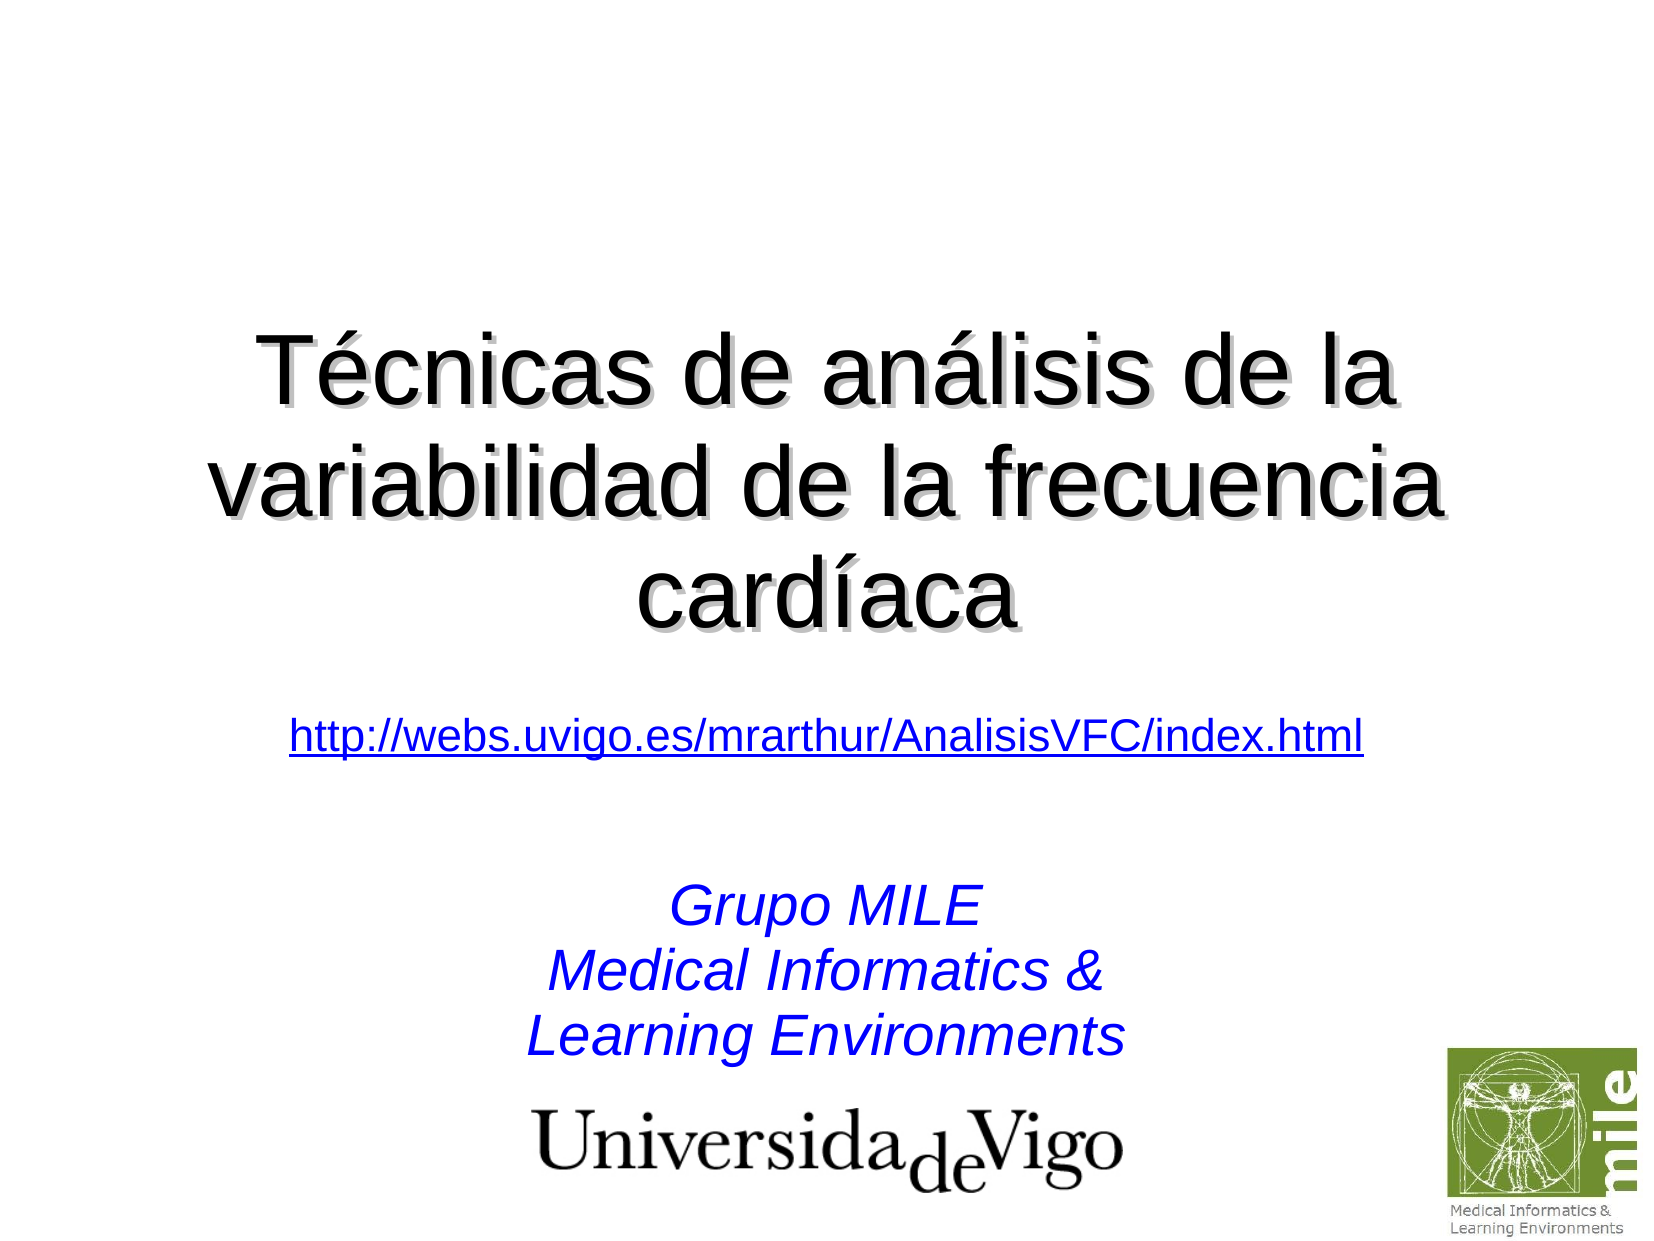

# Técnicas de análisis de la variabilidad de la frecuencia cardíaca
Grupo MILE
Medical Informatics &
Learning Environments
http://webs.uvigo.es/mrarthur/AnalisisVFC/index.html